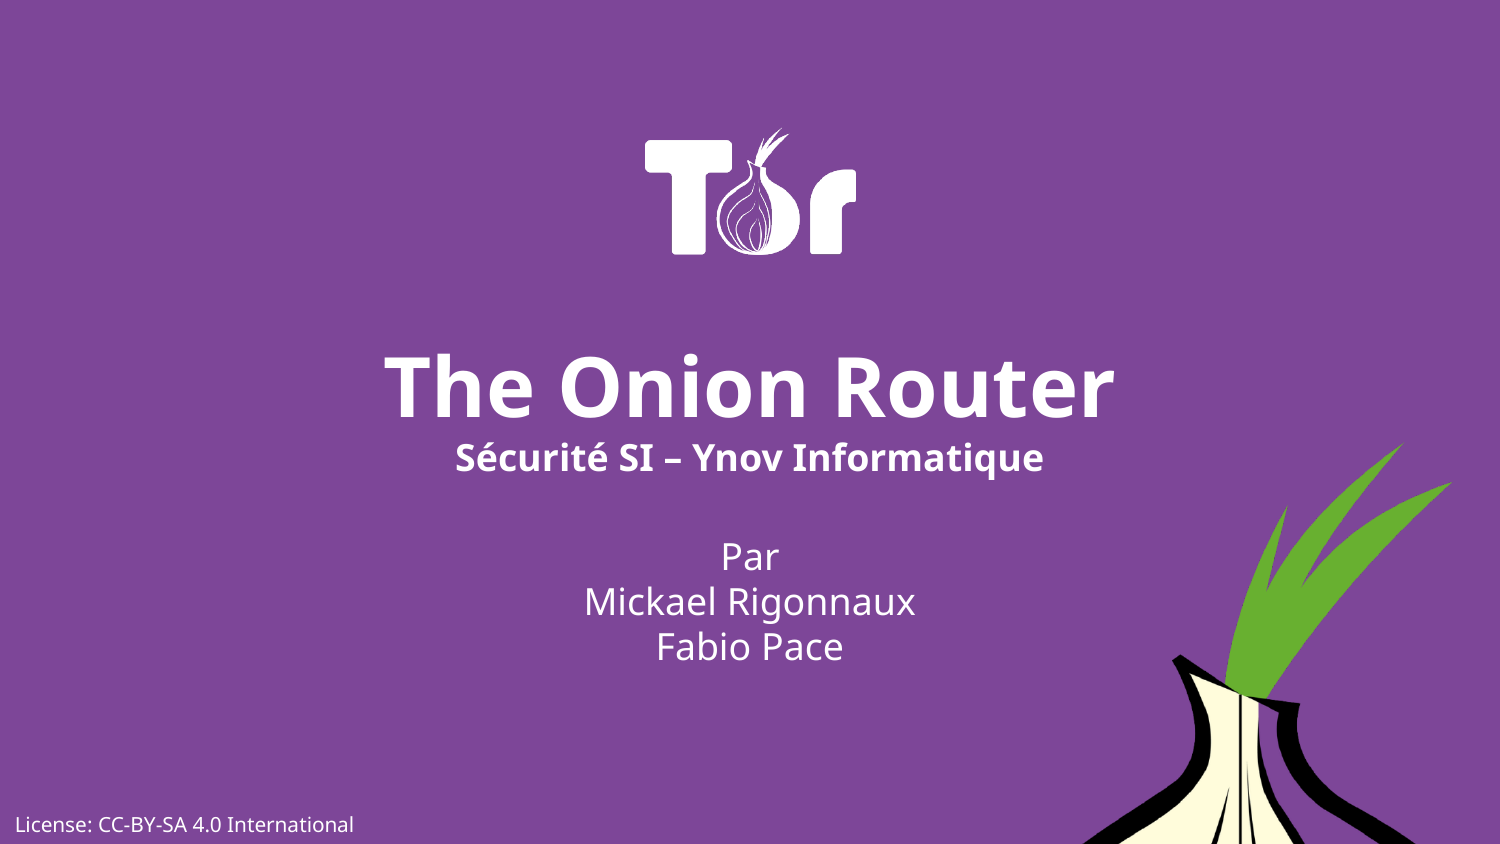

The Onion Router
Sécurité SI – Ynov Informatique
Par
Mickael Rigonnaux
Fabio Pace
License: CC-BY-SA 4.0 International